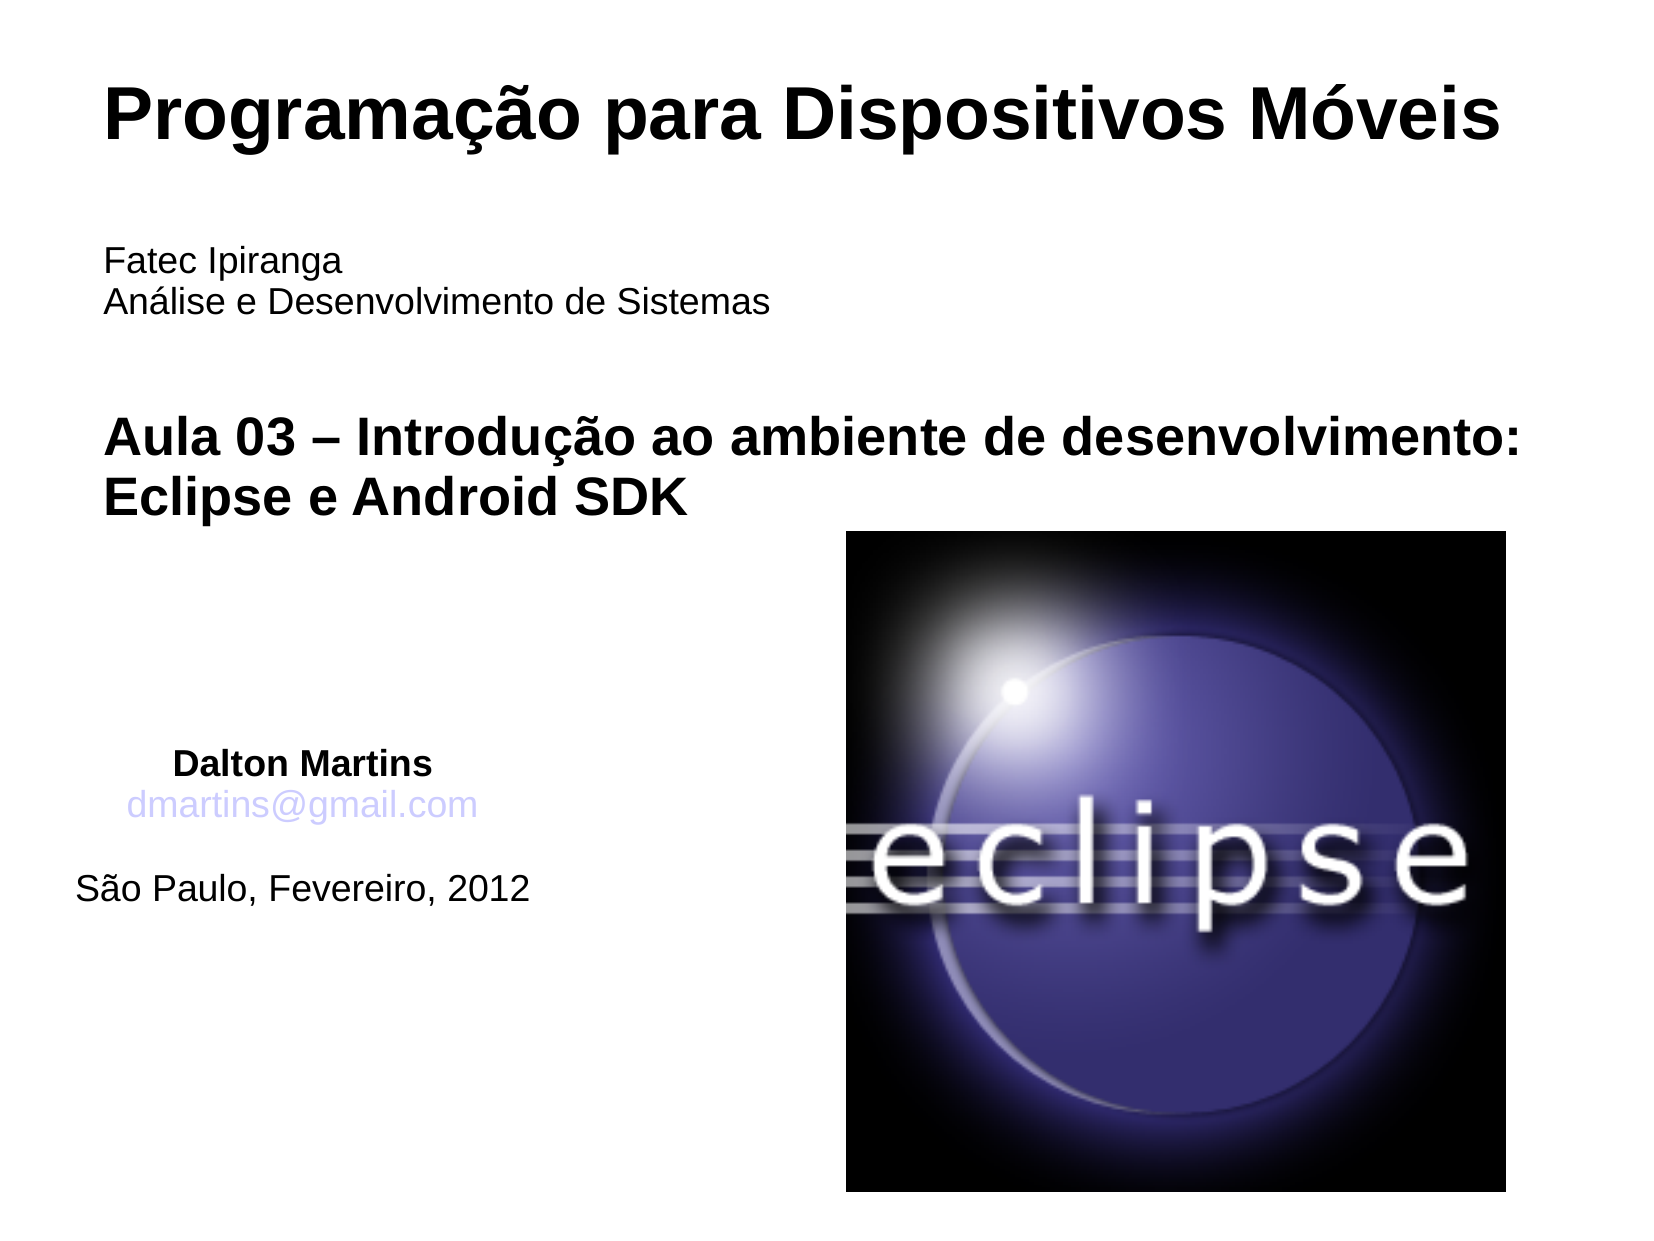

Programação para Dispositivos Móveis
Fatec Ipiranga
Análise e Desenvolvimento de Sistemas
Aula 03 – Introdução ao ambiente de desenvolvimento: Eclipse e Android SDK
Dalton Martins
dmartins@gmail.com
São Paulo, Fevereiro, 2012